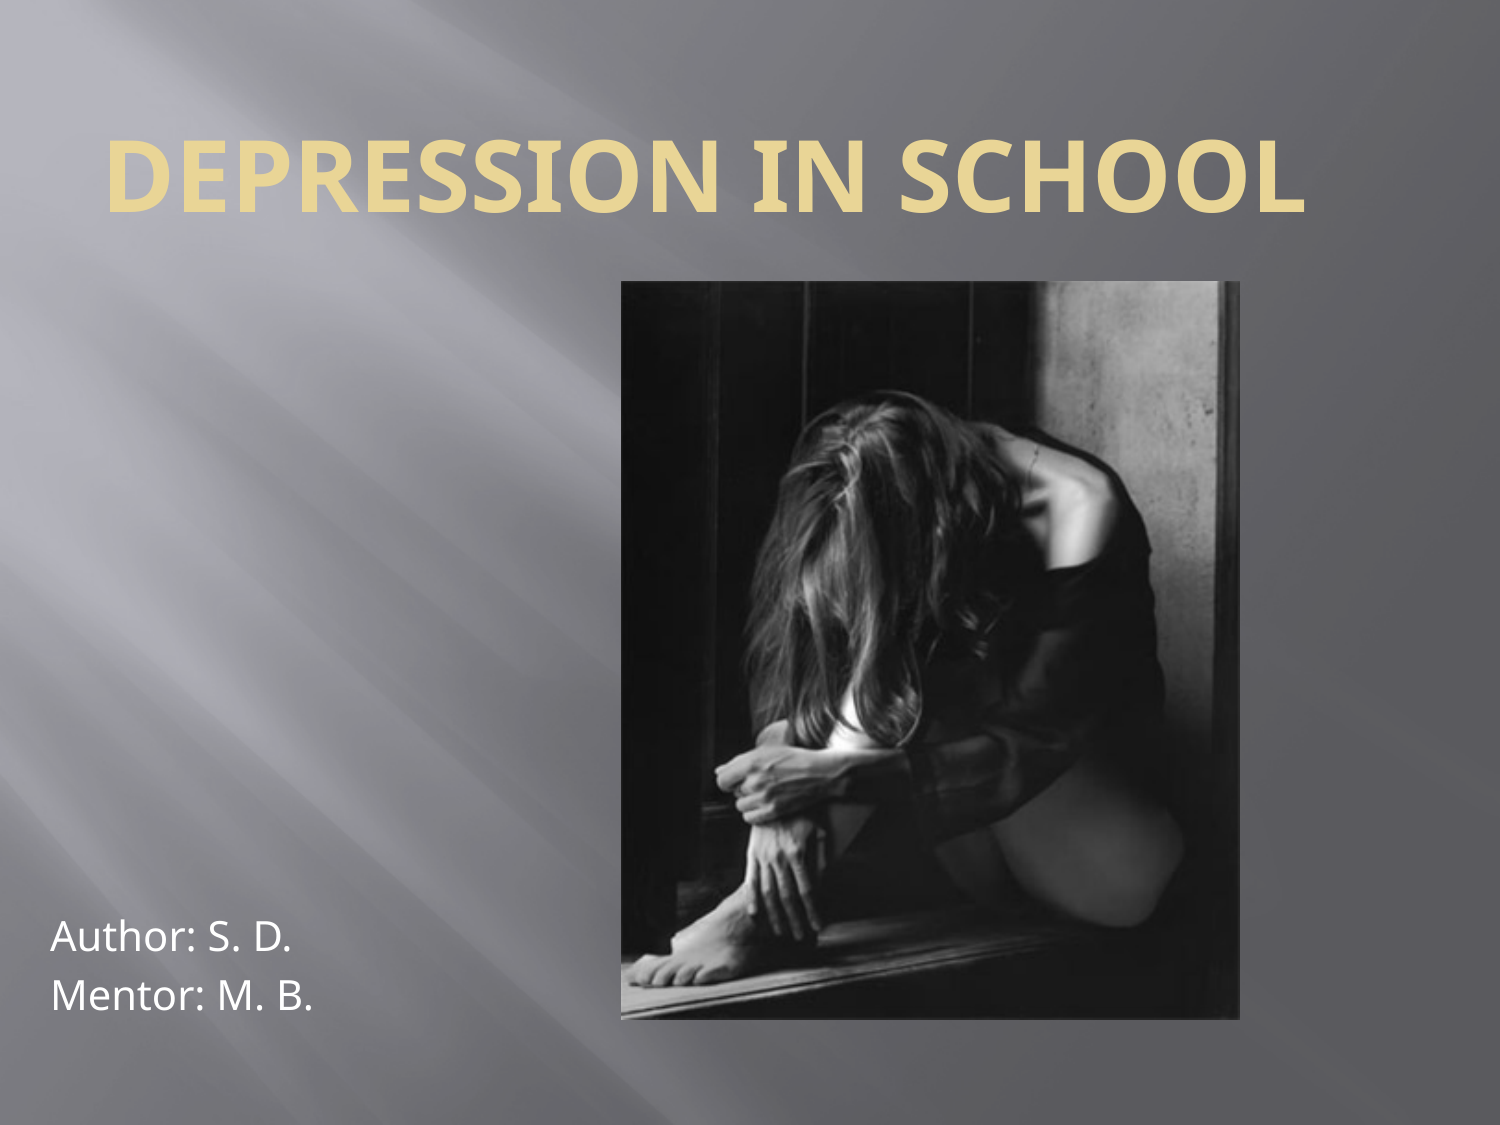

# Depression in school
Author: S. D.
Mentor: M. B.